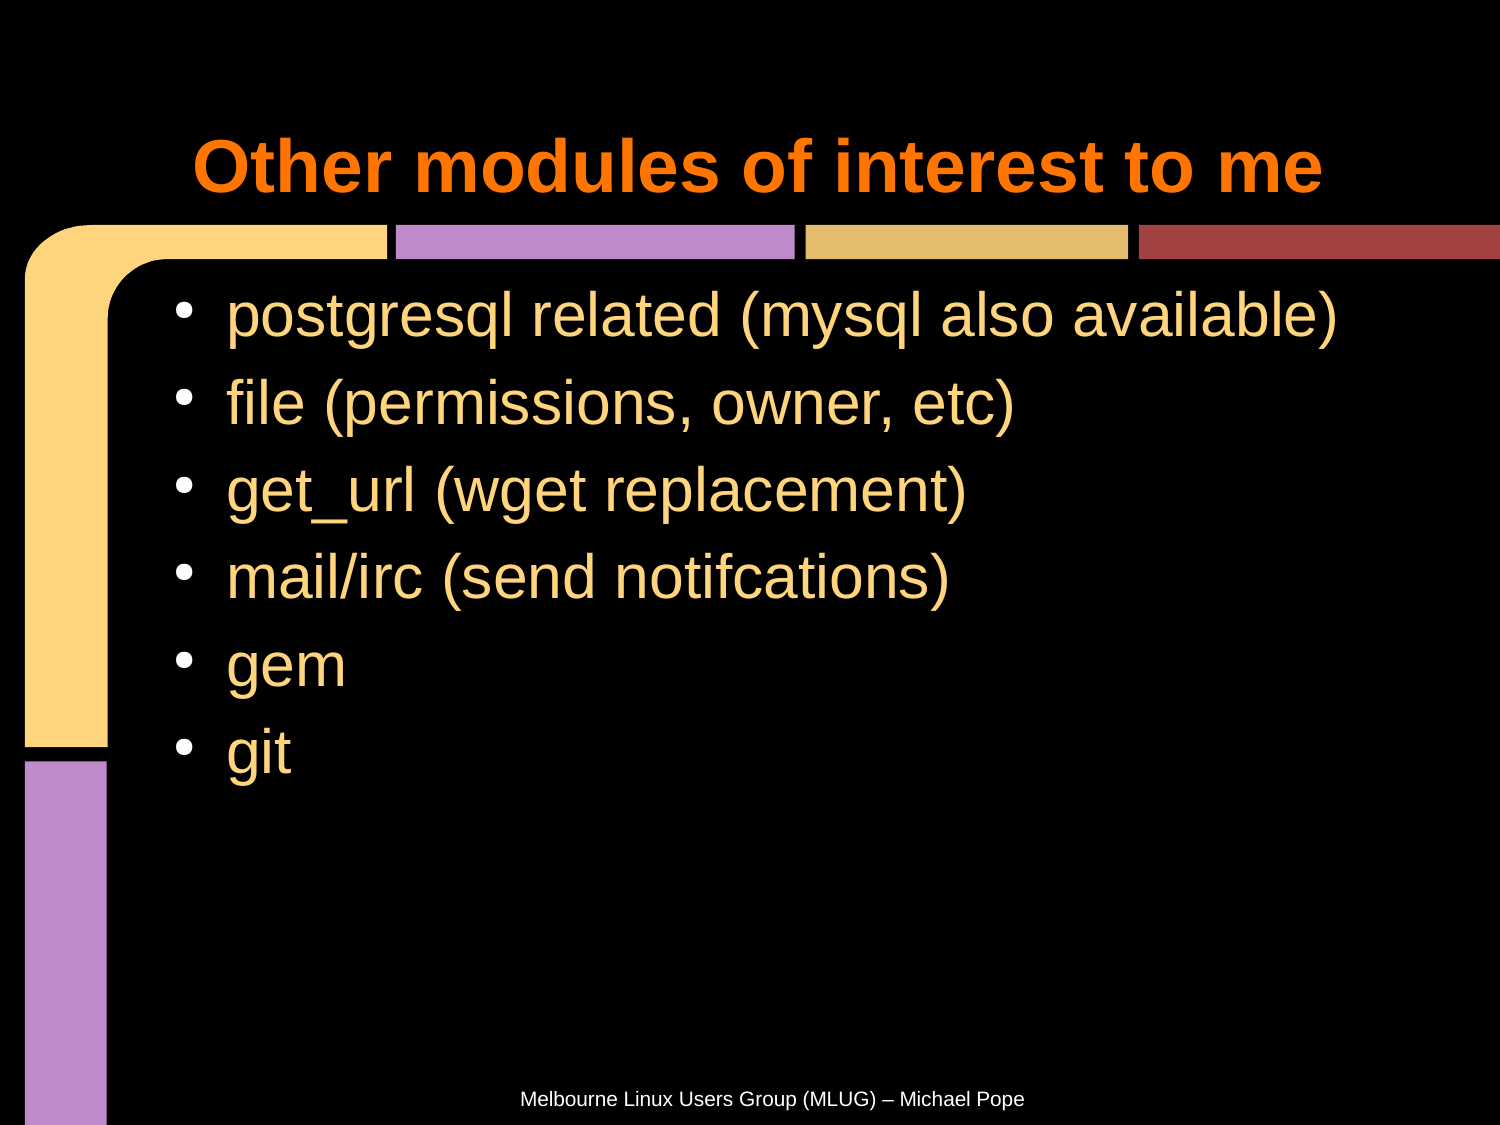

Other modules of interest to me
# postgresql related (mysql also available)
file (permissions, owner, etc)
get_url (wget replacement)
mail/irc (send notifcations)
gem
git